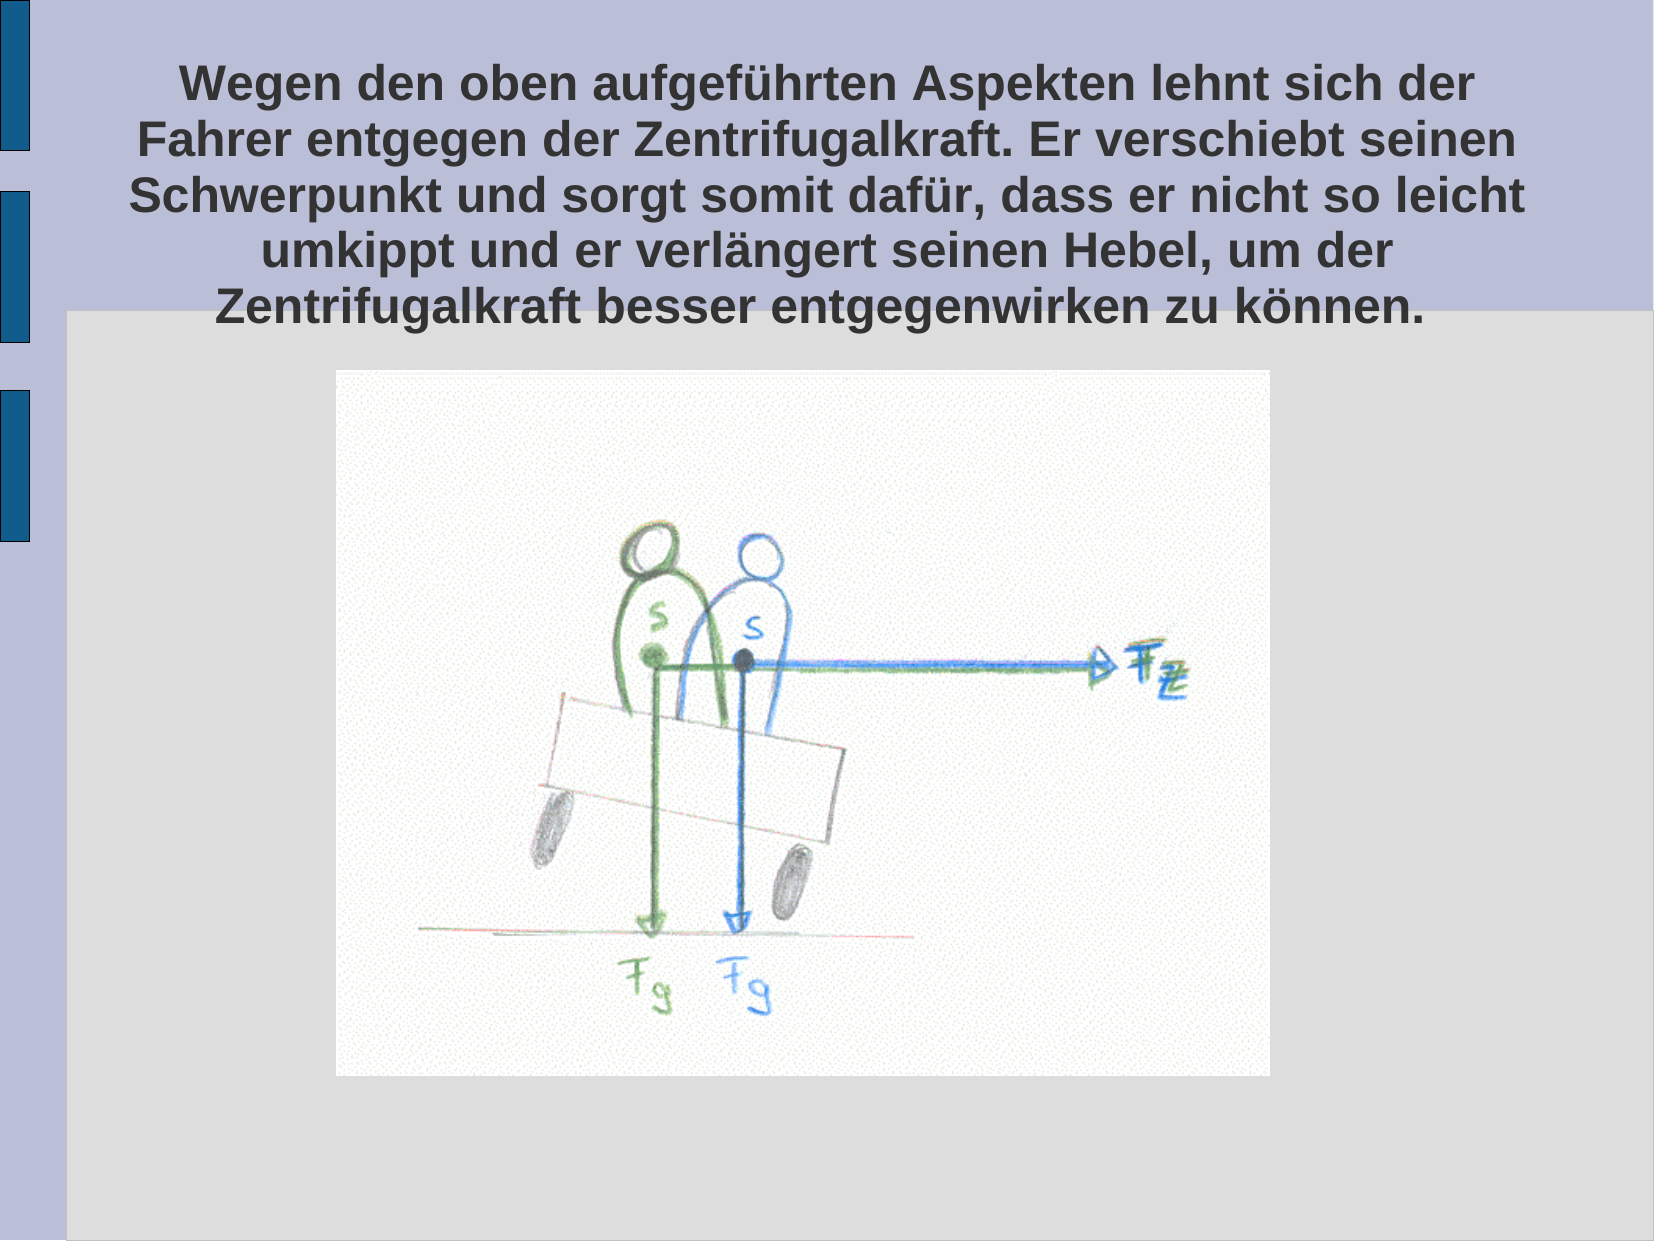

# Wegen den oben aufgeführten Aspekten lehnt sich der Fahrer entgegen der Zentrifugalkraft. Er verschiebt seinen Schwerpunkt und sorgt somit dafür, dass er nicht so leicht umkippt und er verlängert seinen Hebel, um der Zentrifugalkraft besser entgegenwirken zu können.